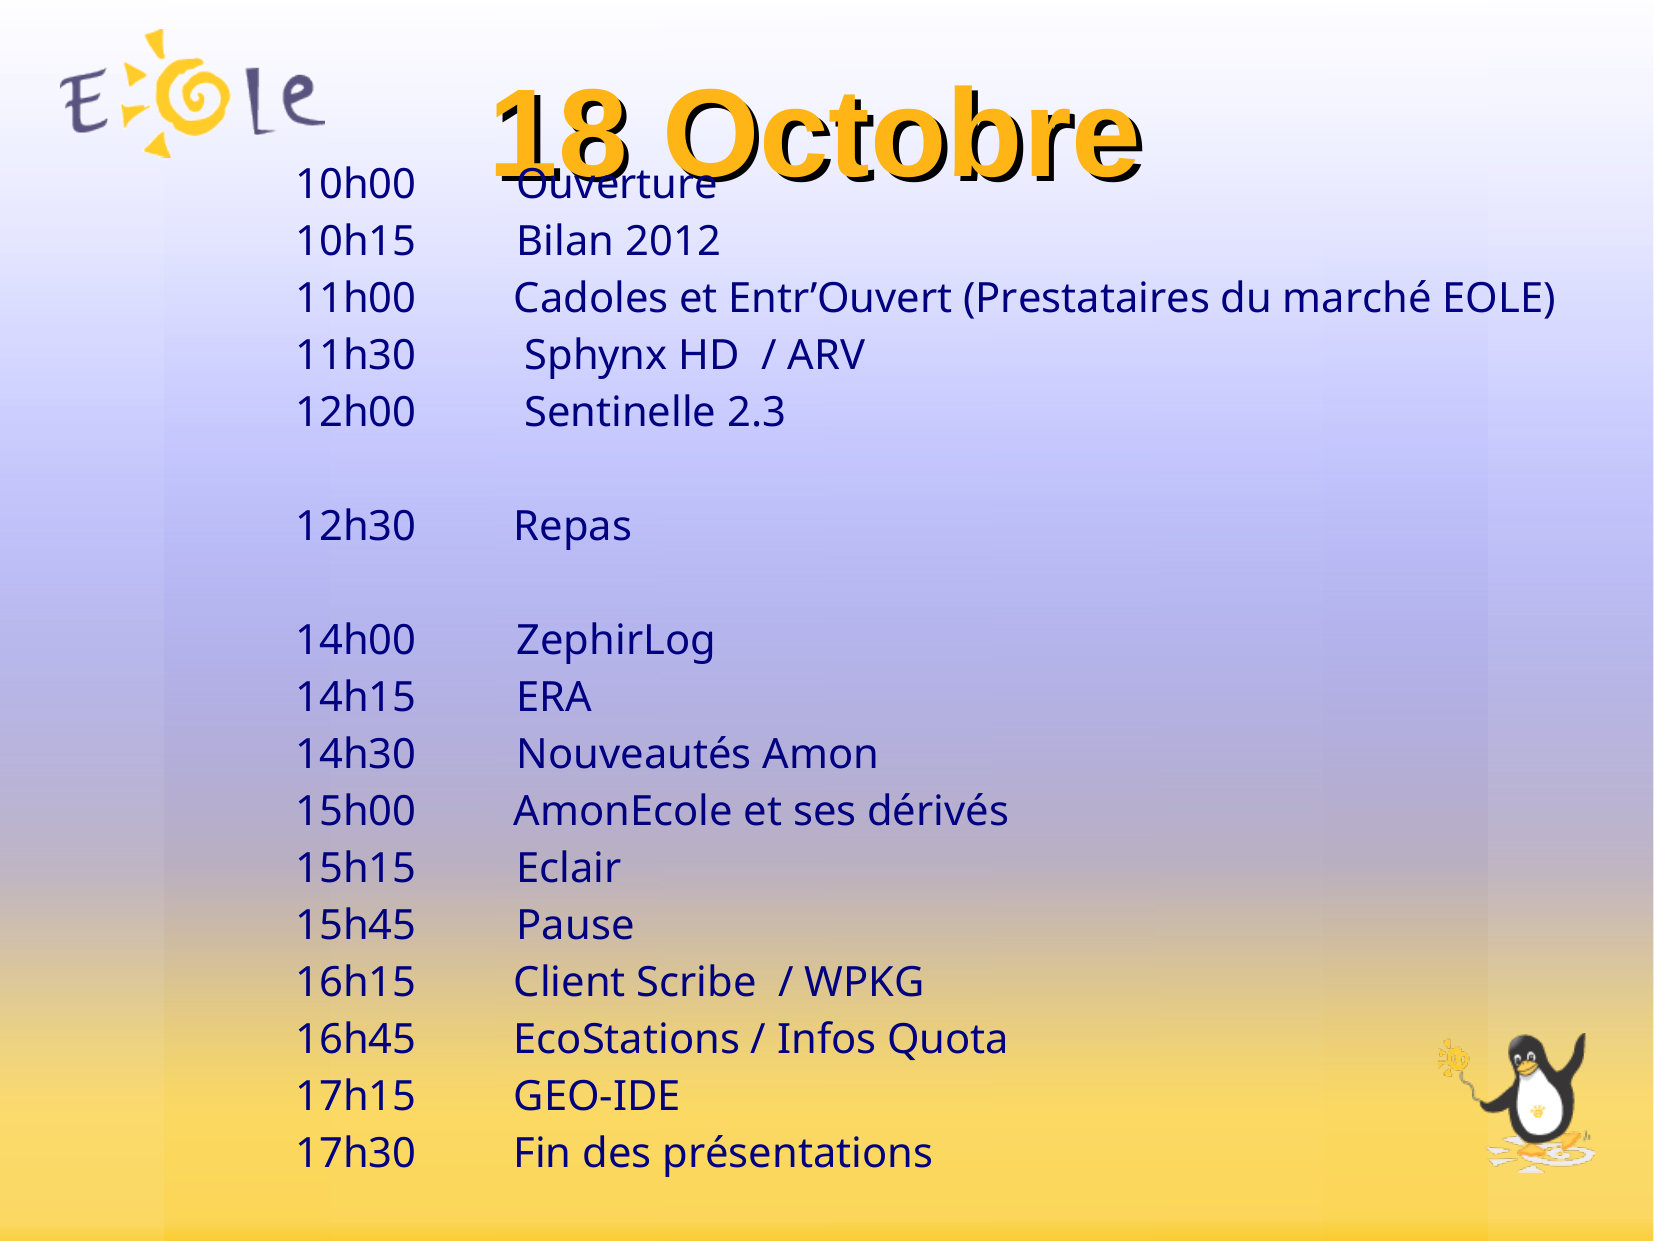

# 18 Octobre
10h00		Ouverture
10h15 		Bilan 2012
11h00 Cadoles et Entr’Ouvert (Prestataires du marché EOLE)
11h30 Sphynx HD / ARV
12h00 Sentinelle 2.3
12h30 Repas
14h00 	ZephirLog
14h15 	ERA
14h30		Nouveautés Amon
15h00 AmonEcole et ses dérivés
15h15		Eclair
15h45		Pause
16h15 Client Scribe / WPKG
16h45 EcoStations / Infos Quota
17h15 GEO-IDE
17h30 Fin des présentations
Diffusion d'une conférence de Michel Serres (1 heures)